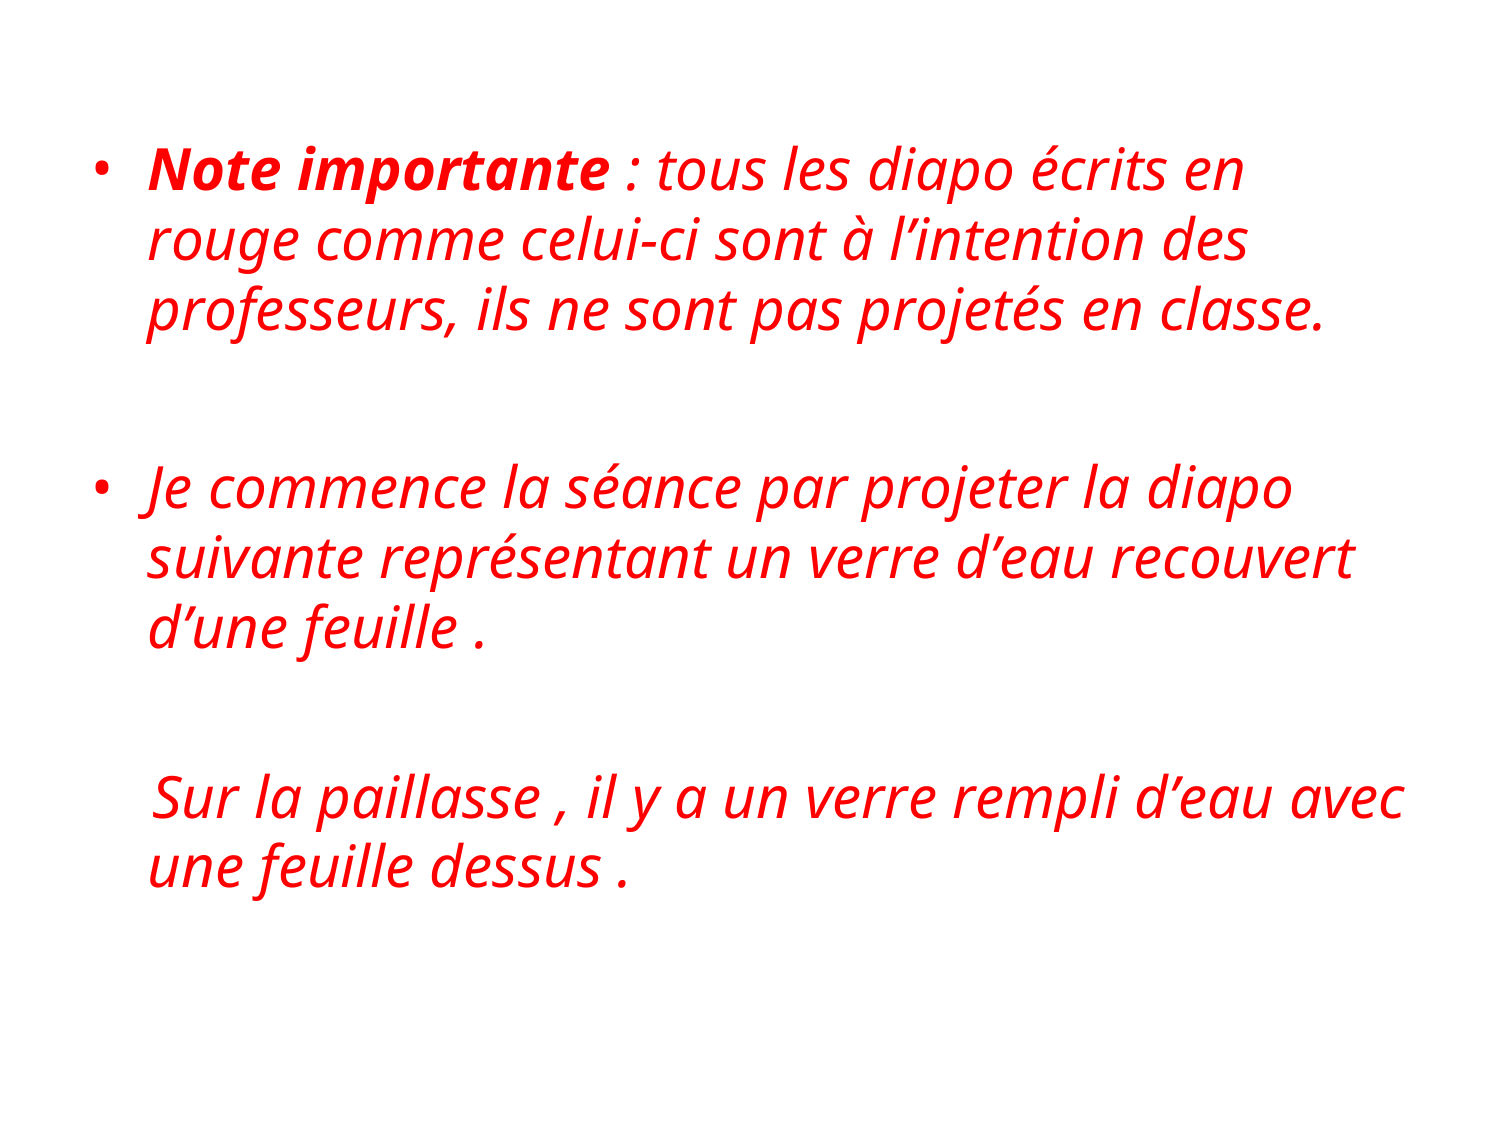

# Note importante : tous les diapo écrits en rouge comme celui-ci sont à l’intention des professeurs, ils ne sont pas projetés en classe.
Je commence la séance par projeter la diapo suivante représentant un verre d’eau recouvert d’une feuille .
 Sur la paillasse , il y a un verre rempli d’eau avec une feuille dessus .